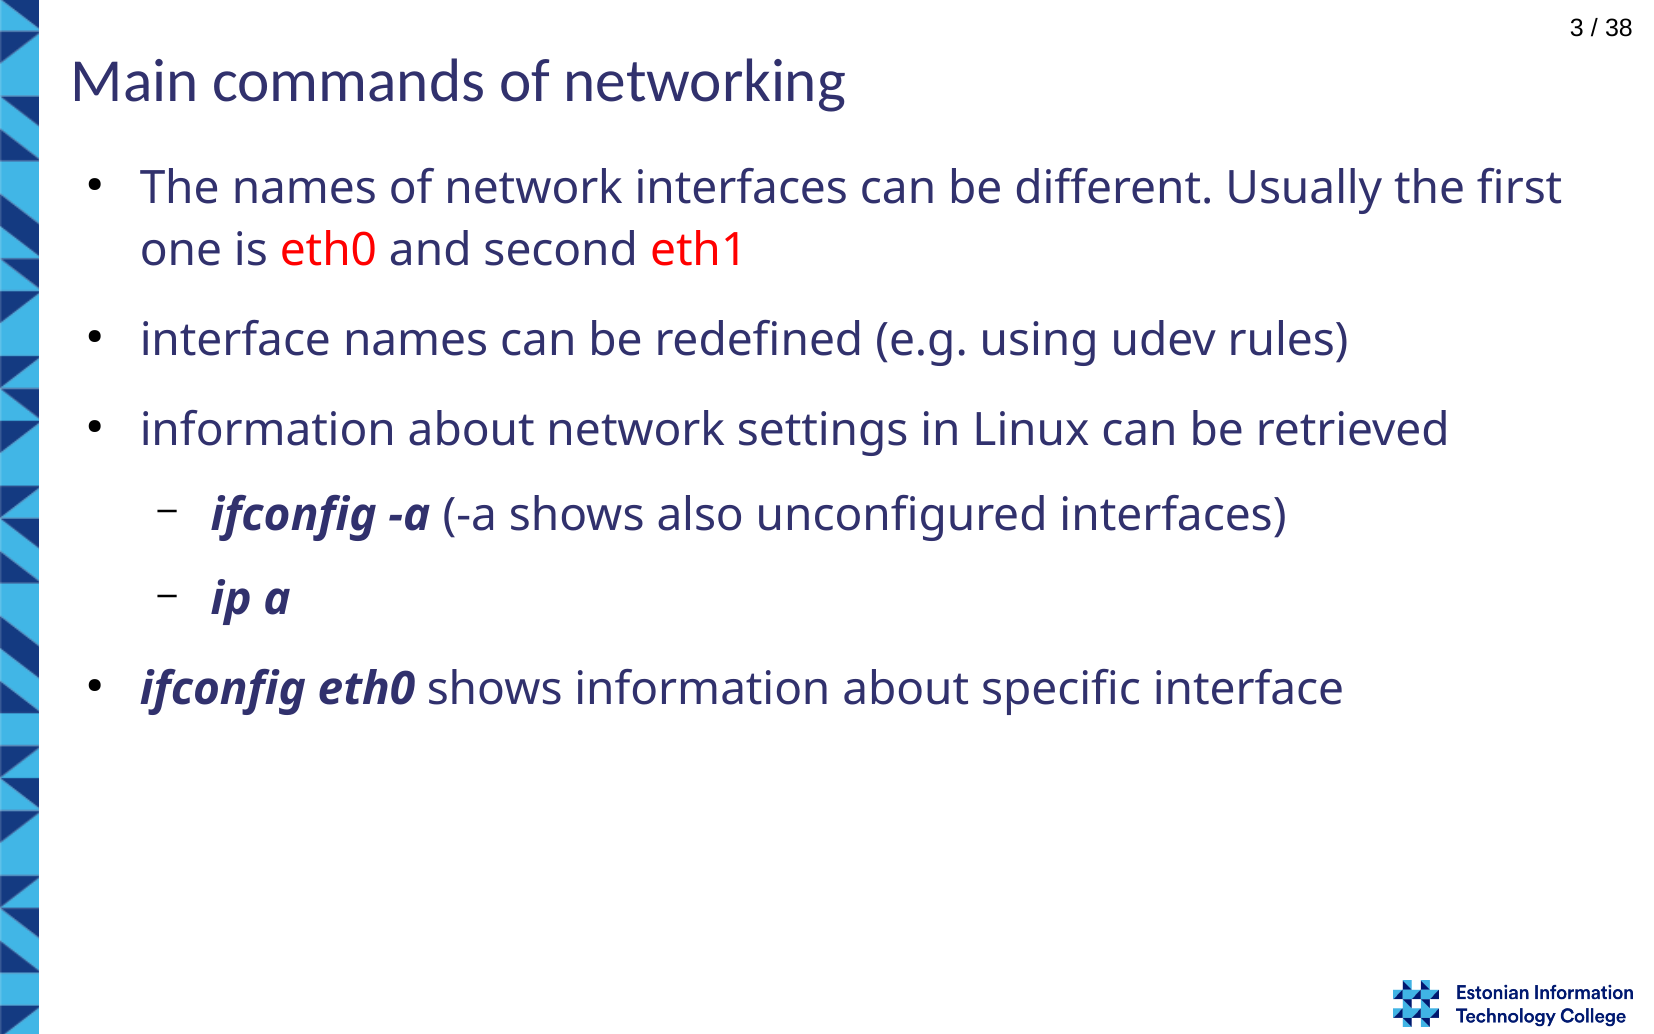

# Main commands of networking
The names of network interfaces can be different. Usually the first one is eth0 and second eth1
interface names can be redefined (e.g. using udev rules)
information about network settings in Linux can be retrieved
ifconfig -a (-a shows also unconfigured interfaces)
ip a
ifconfig eth0 shows information about specific interface